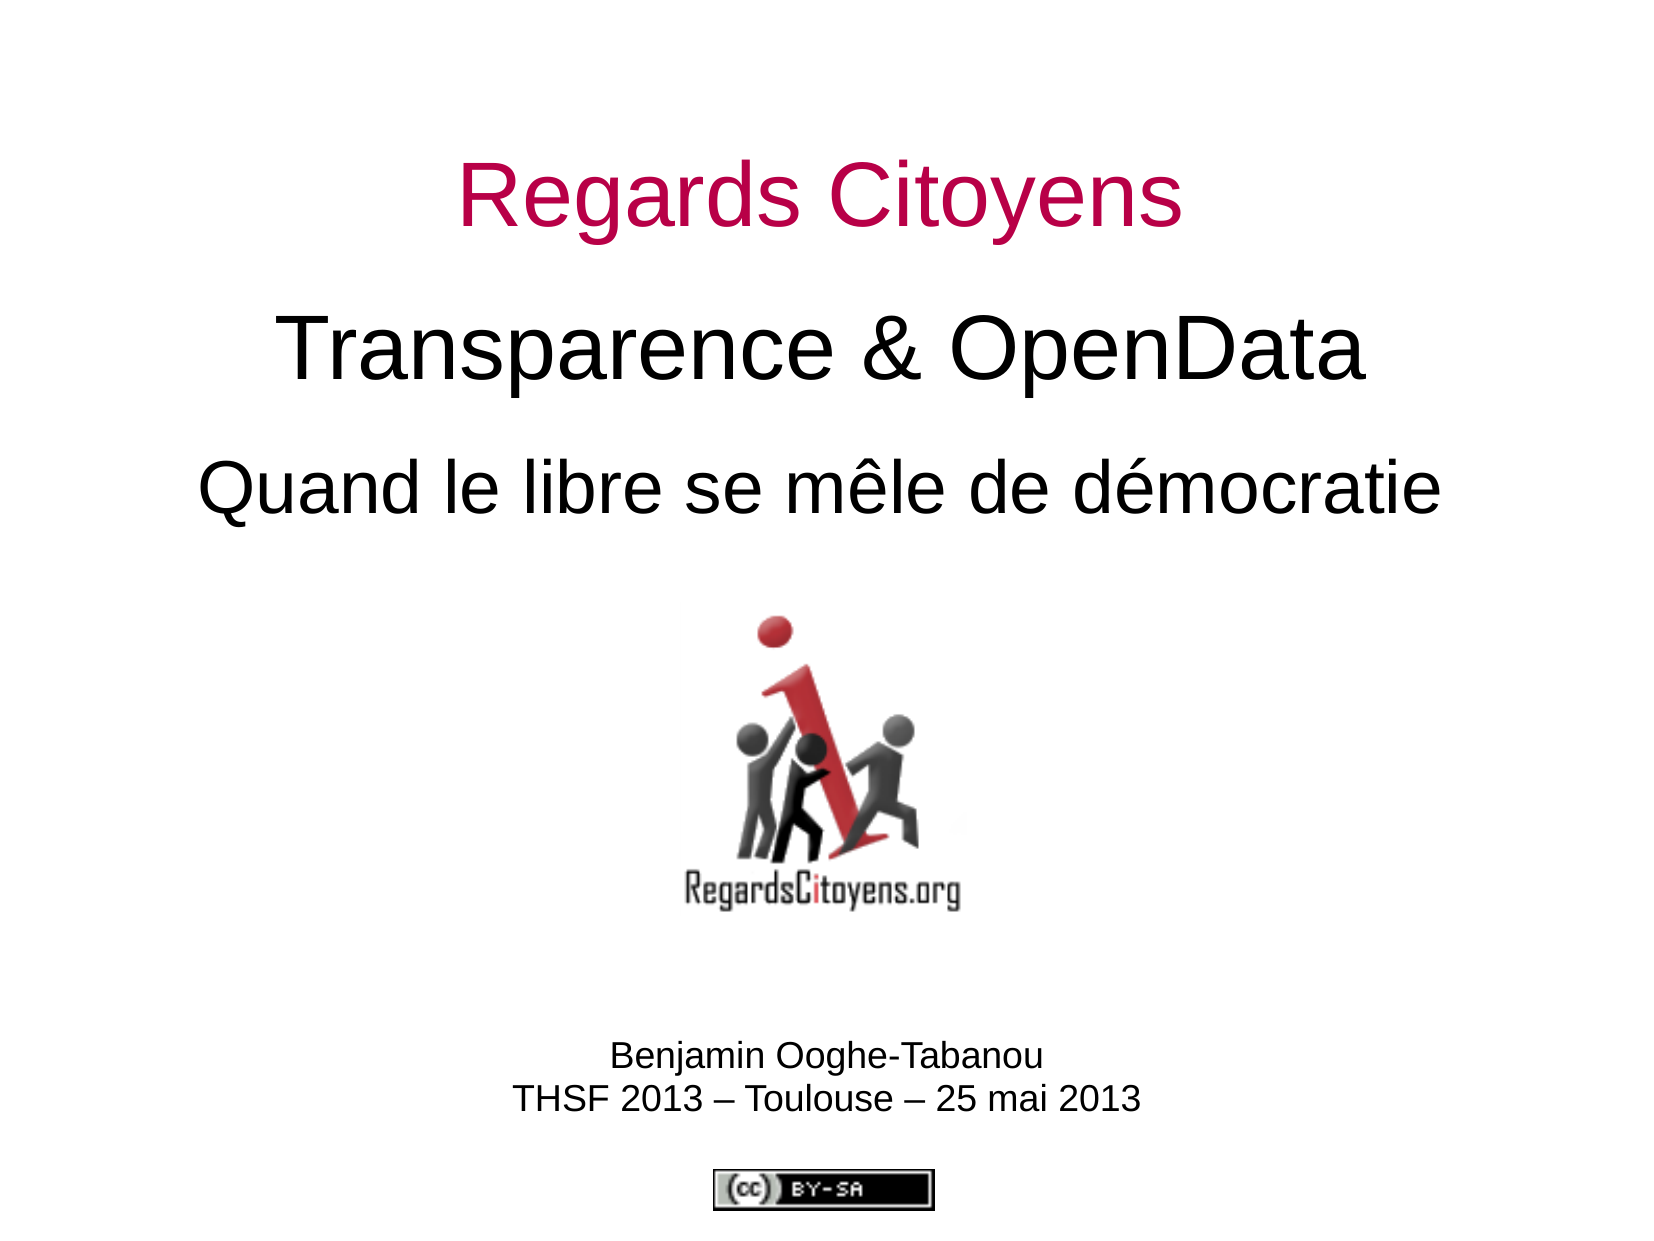

# Regards Citoyens Transparence & OpenData Quand le libre se mêle de démocratie
Benjamin Ooghe-Tabanou
THSF 2013 – Toulouse – 25 mai 2013